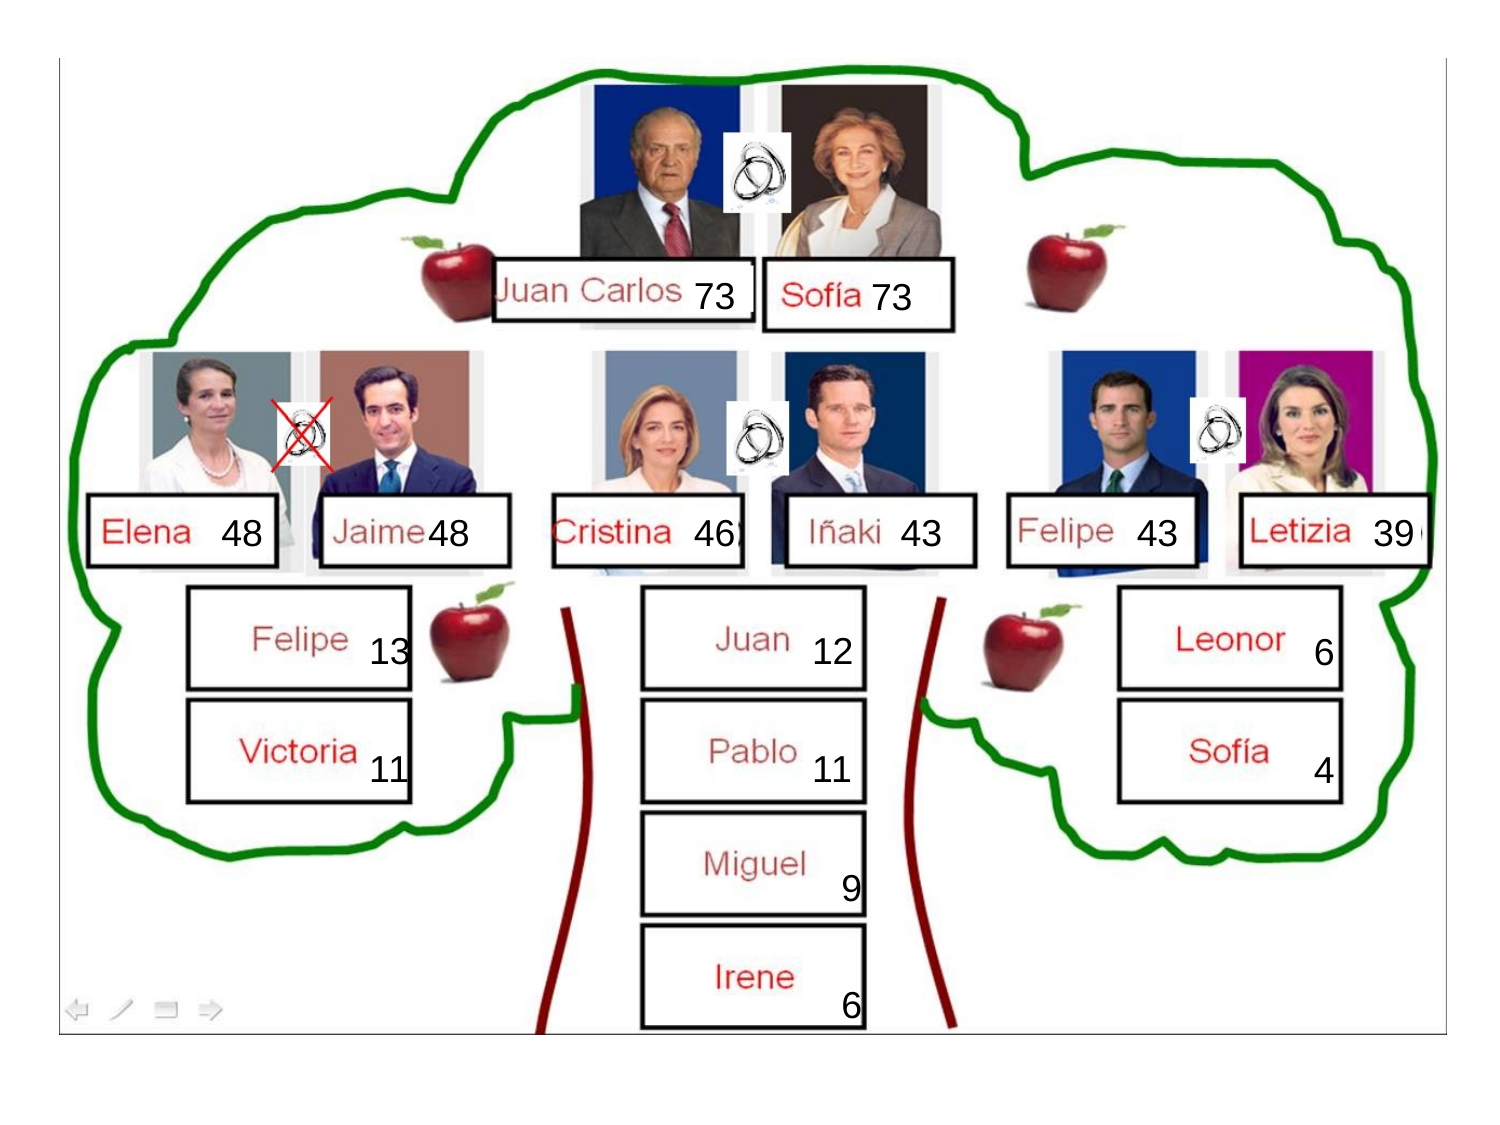

73
73
48
48
46
43
43
39
13
12
6
11
11
4
9
6